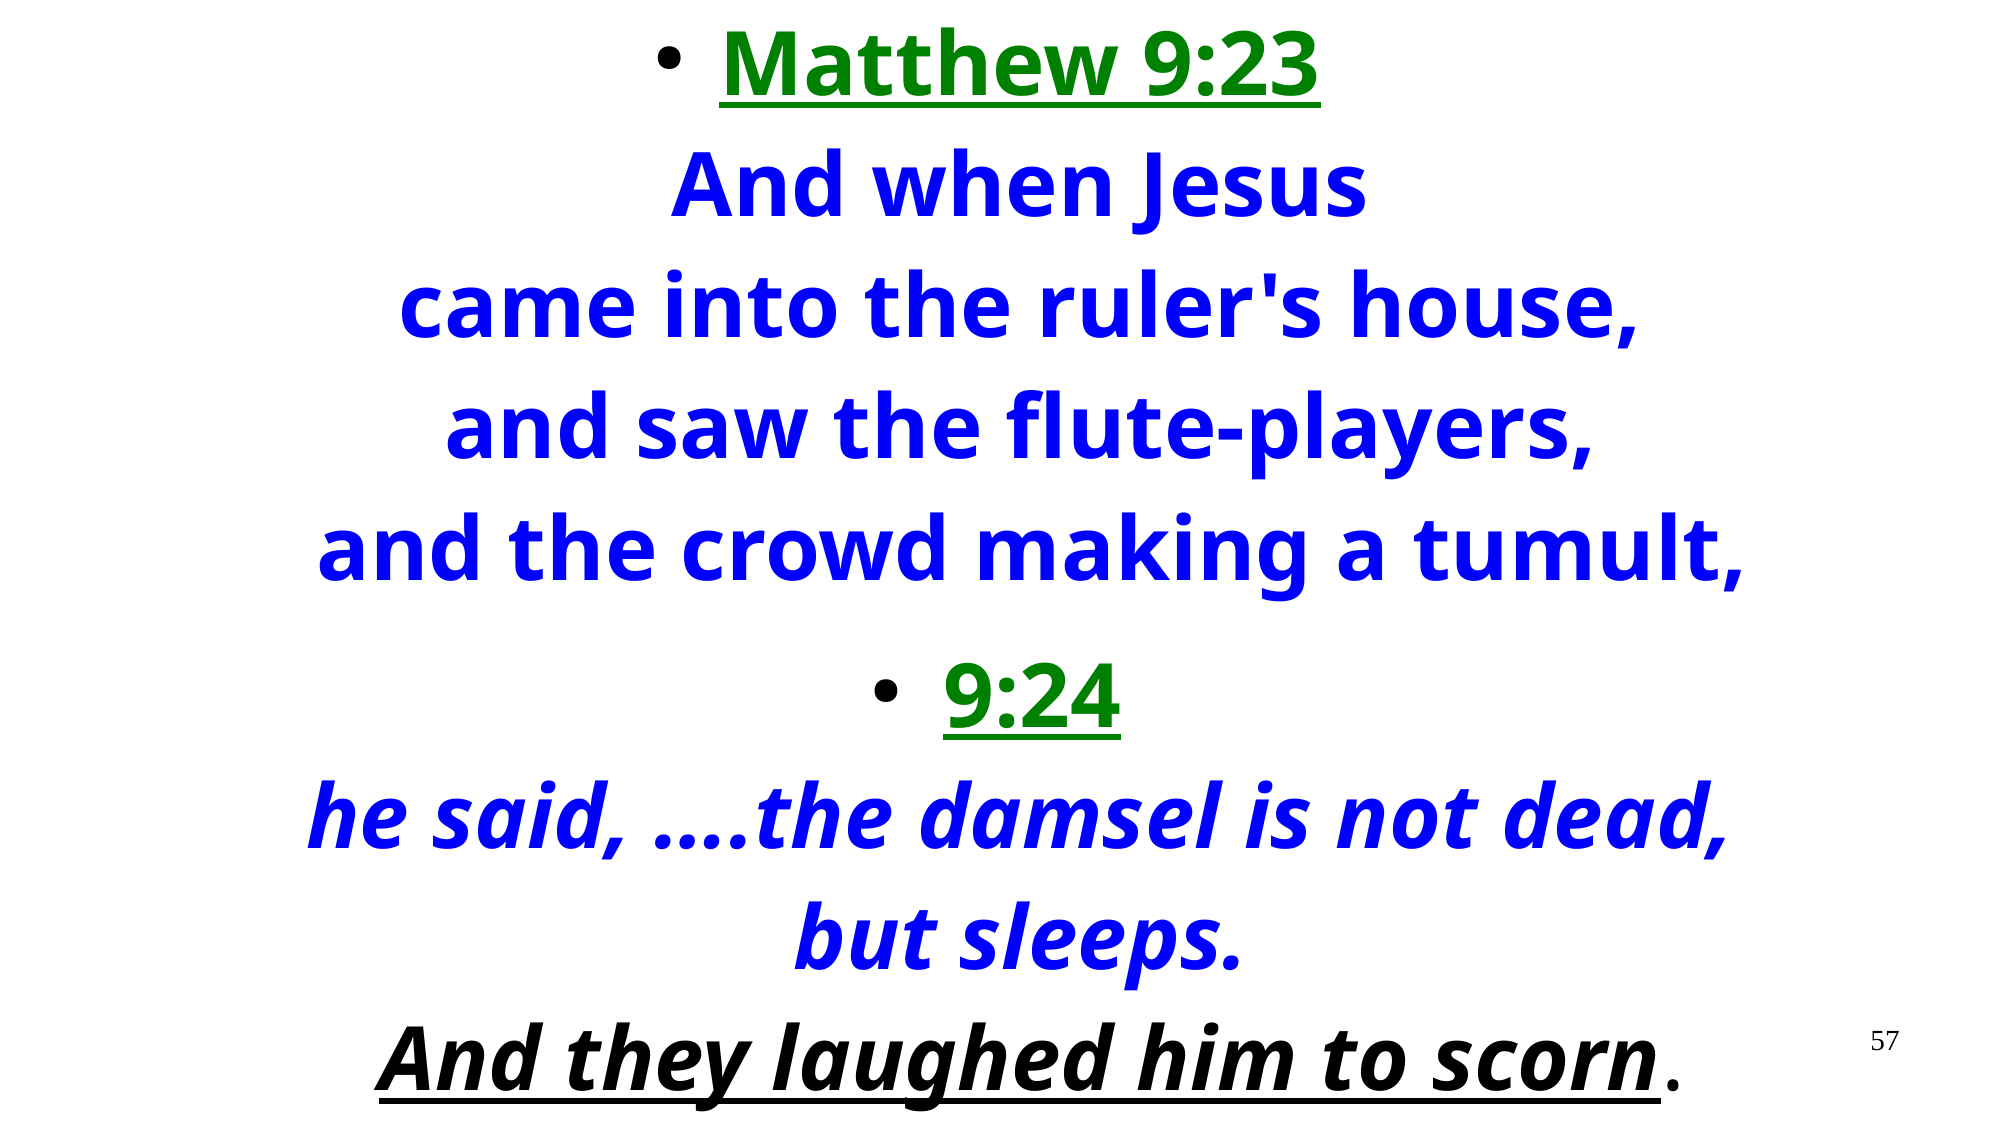

# Matthew 9:23 And when Jesus came into the ruler's house, and saw the flute-players, and the crowd making a tumult,
9:24
he said, ….the damsel is not dead,
but sleeps.
And they laughed him to scorn.
57